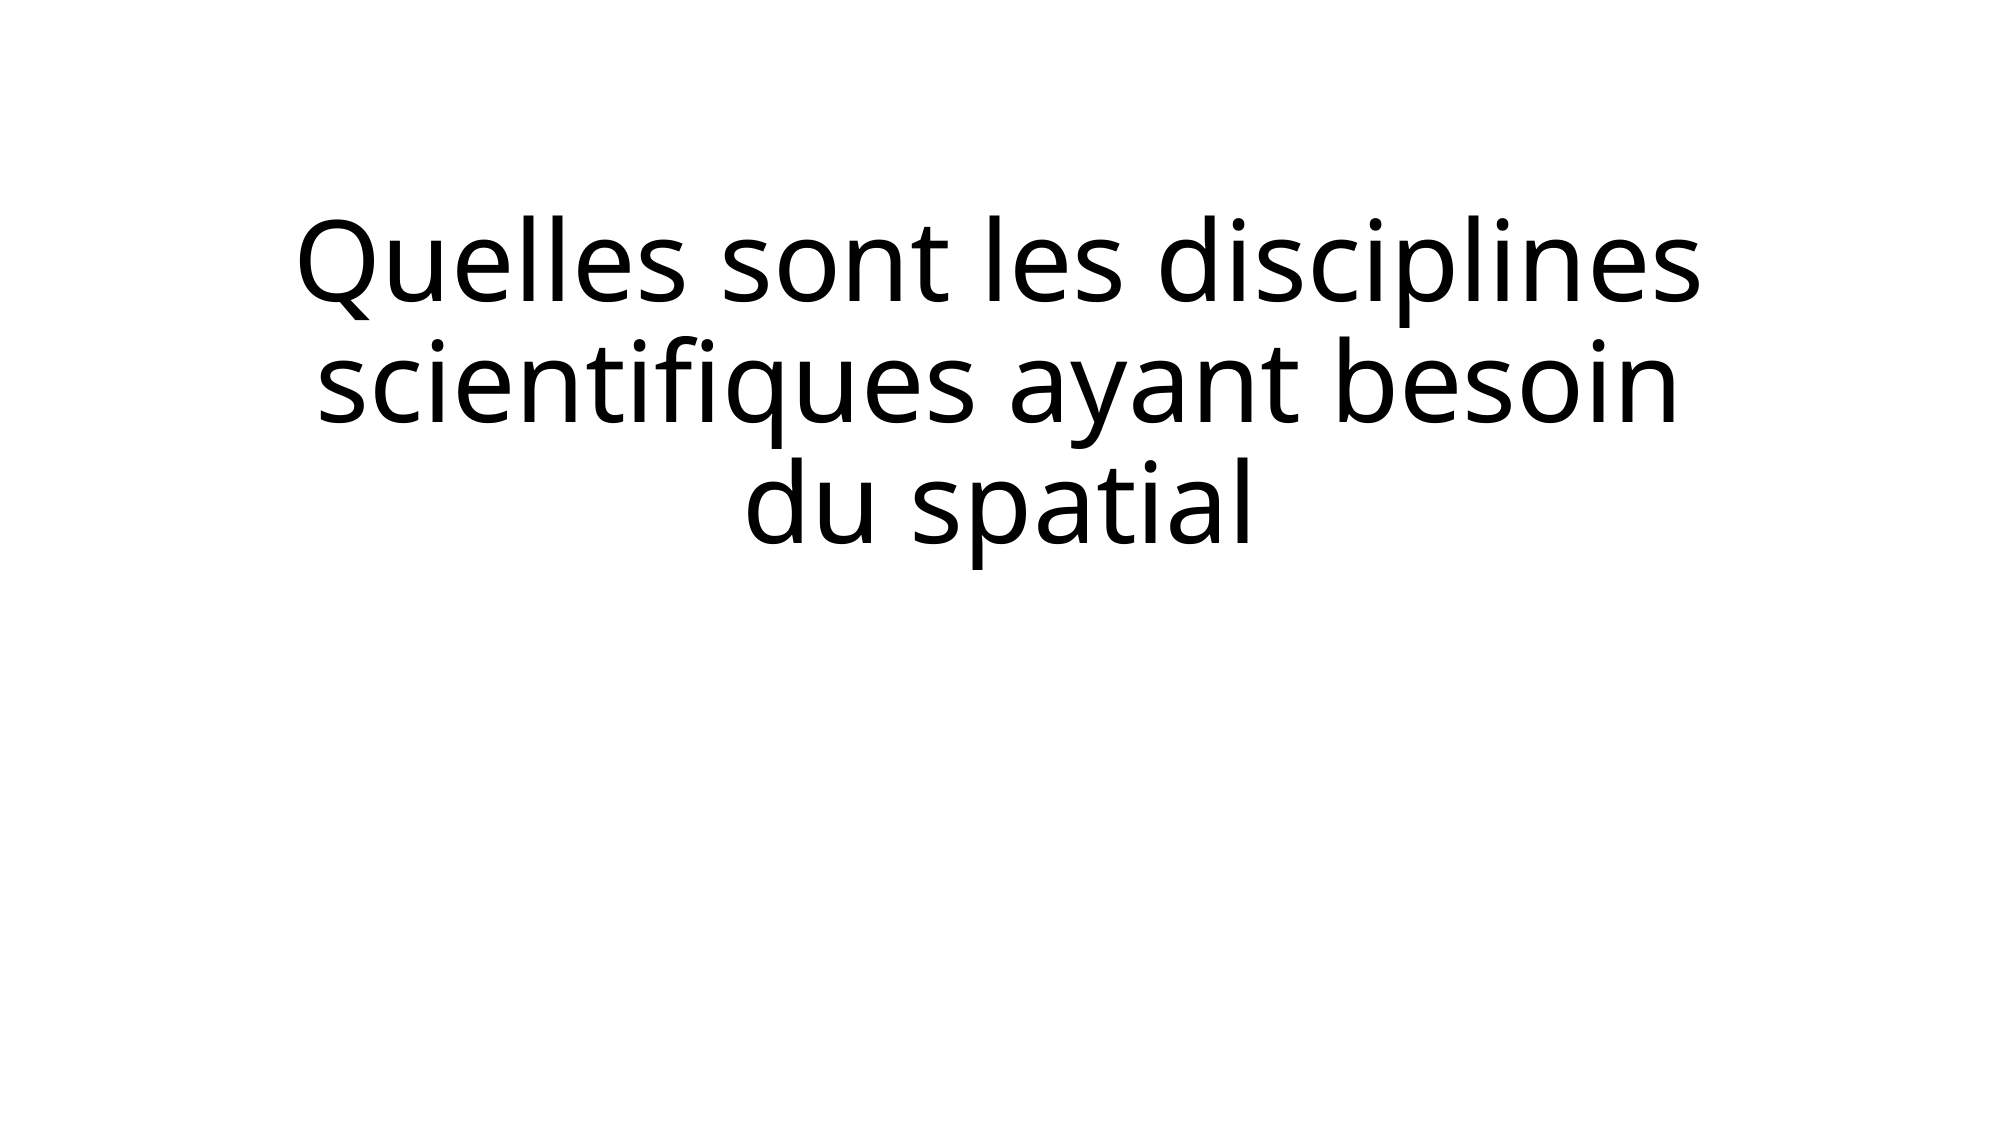

# Quelles sont les disciplines scientifiques ayant besoin du spatial